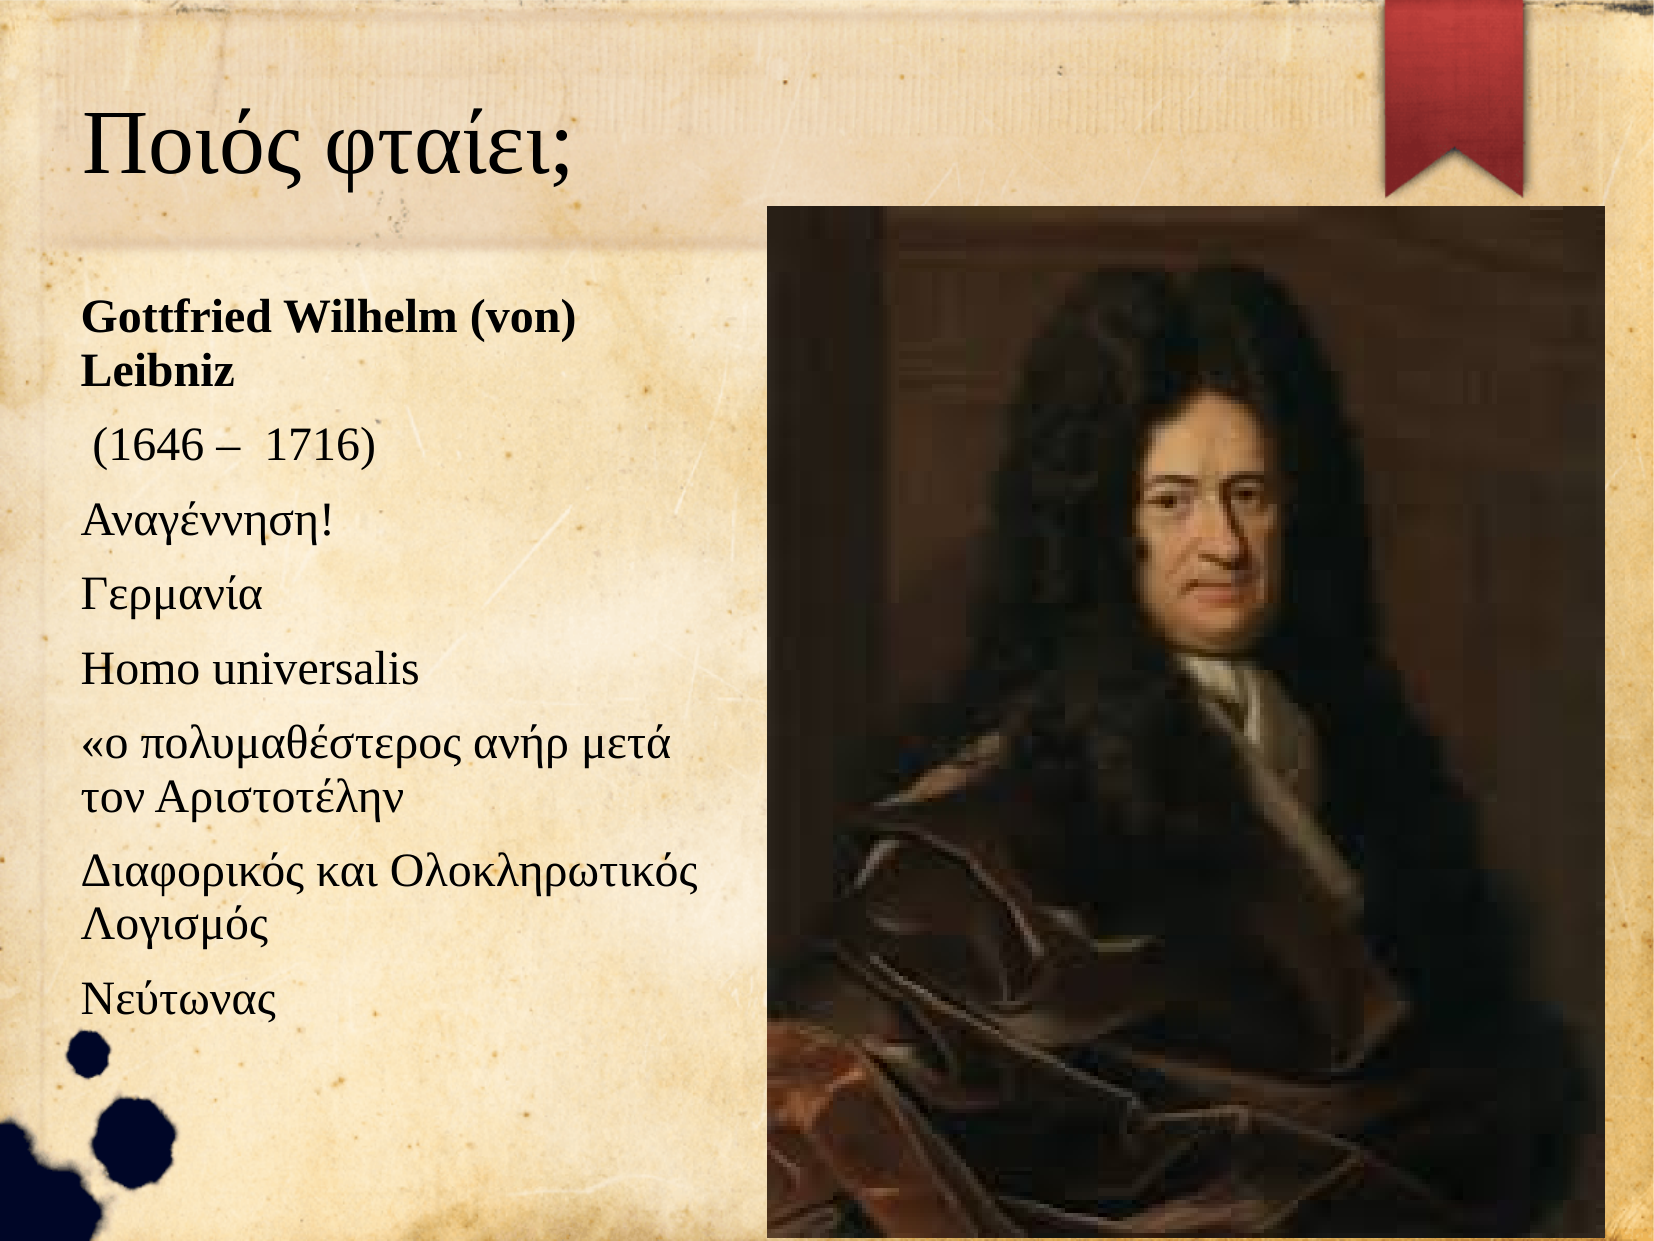

# Ποιός φταίει;
Gottfried Wilhelm (von) Leibniz
 (1646 – 1716)
Αναγέννηση!
Γερμανία
Homo universalis
«ο πολυμαθέστερος ανήρ μετά τον Αριστοτέλην
Διαφορικός και Ολοκληρωτικός Λογισμός
Νεύτωνας